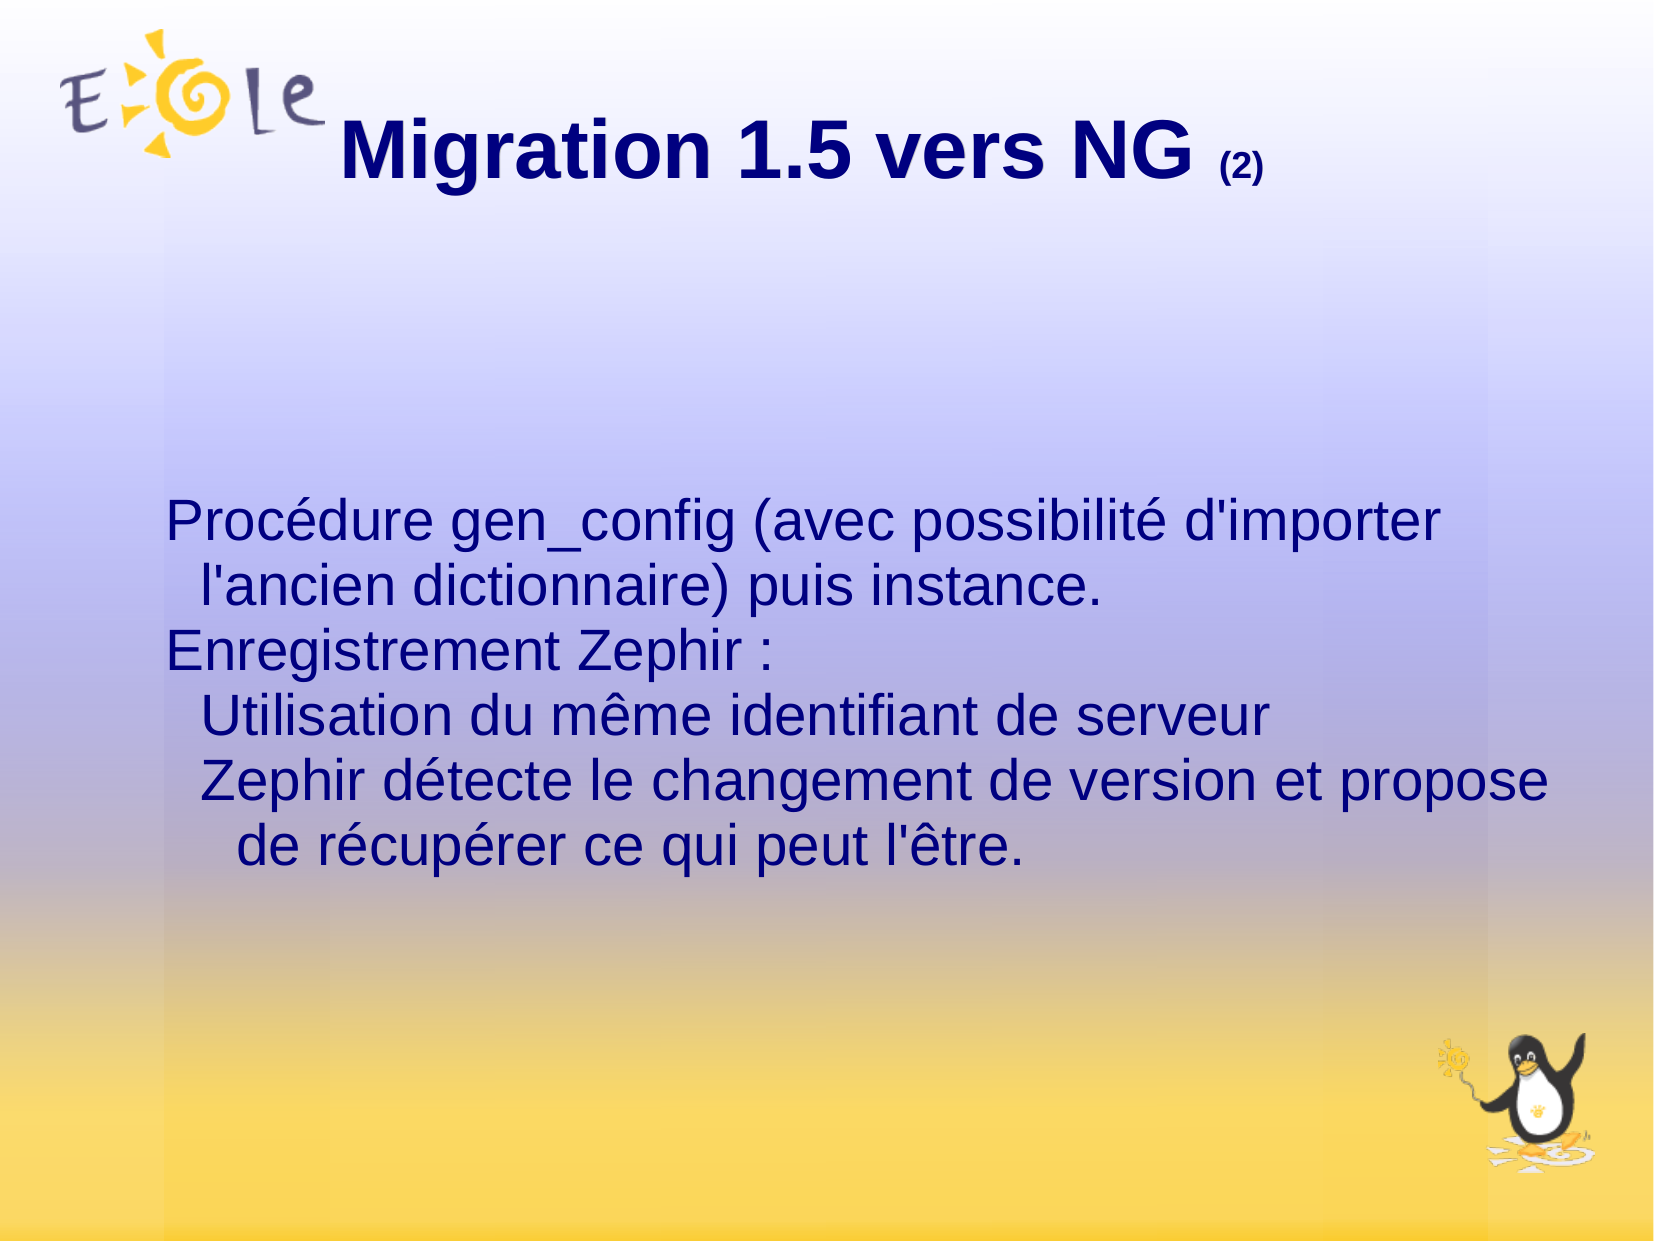

Migration 1.5 vers NG (2)
# Procédure gen_config (avec possibilité d'importer l'ancien dictionnaire) puis instance.
Enregistrement Zephir :
Utilisation du même identifiant de serveur
Zephir détecte le changement de version et propose de récupérer ce qui peut l'être.